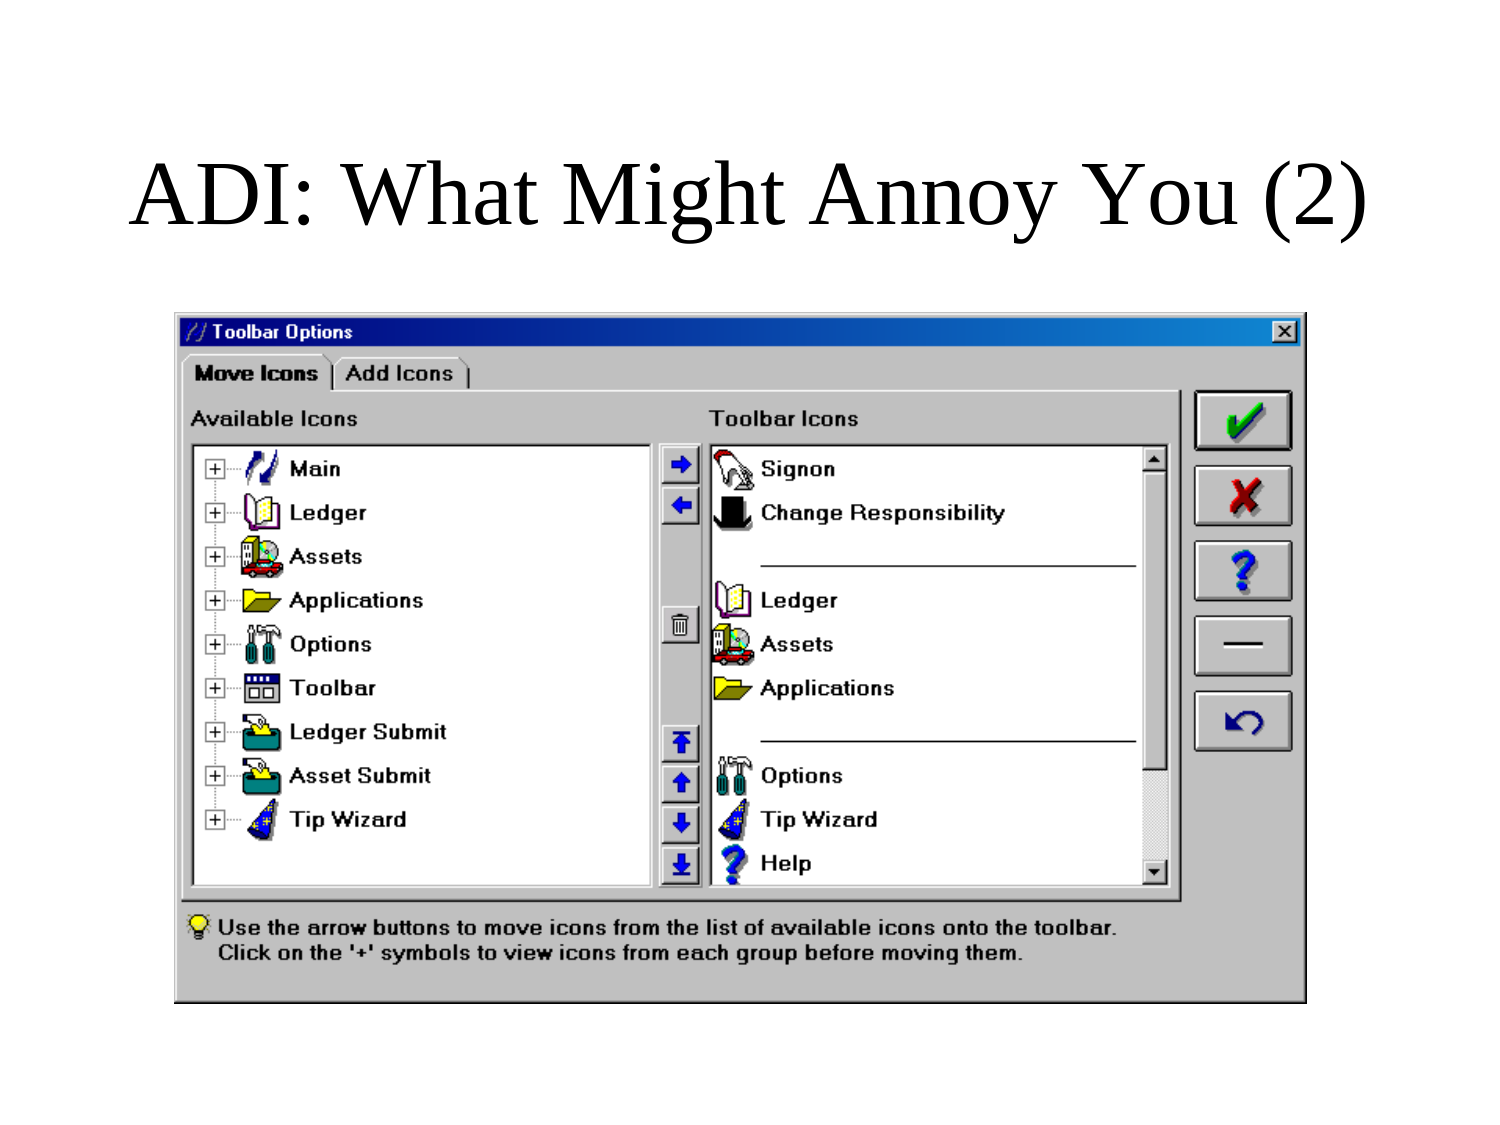

# ADI: What Might Annoy You (2)